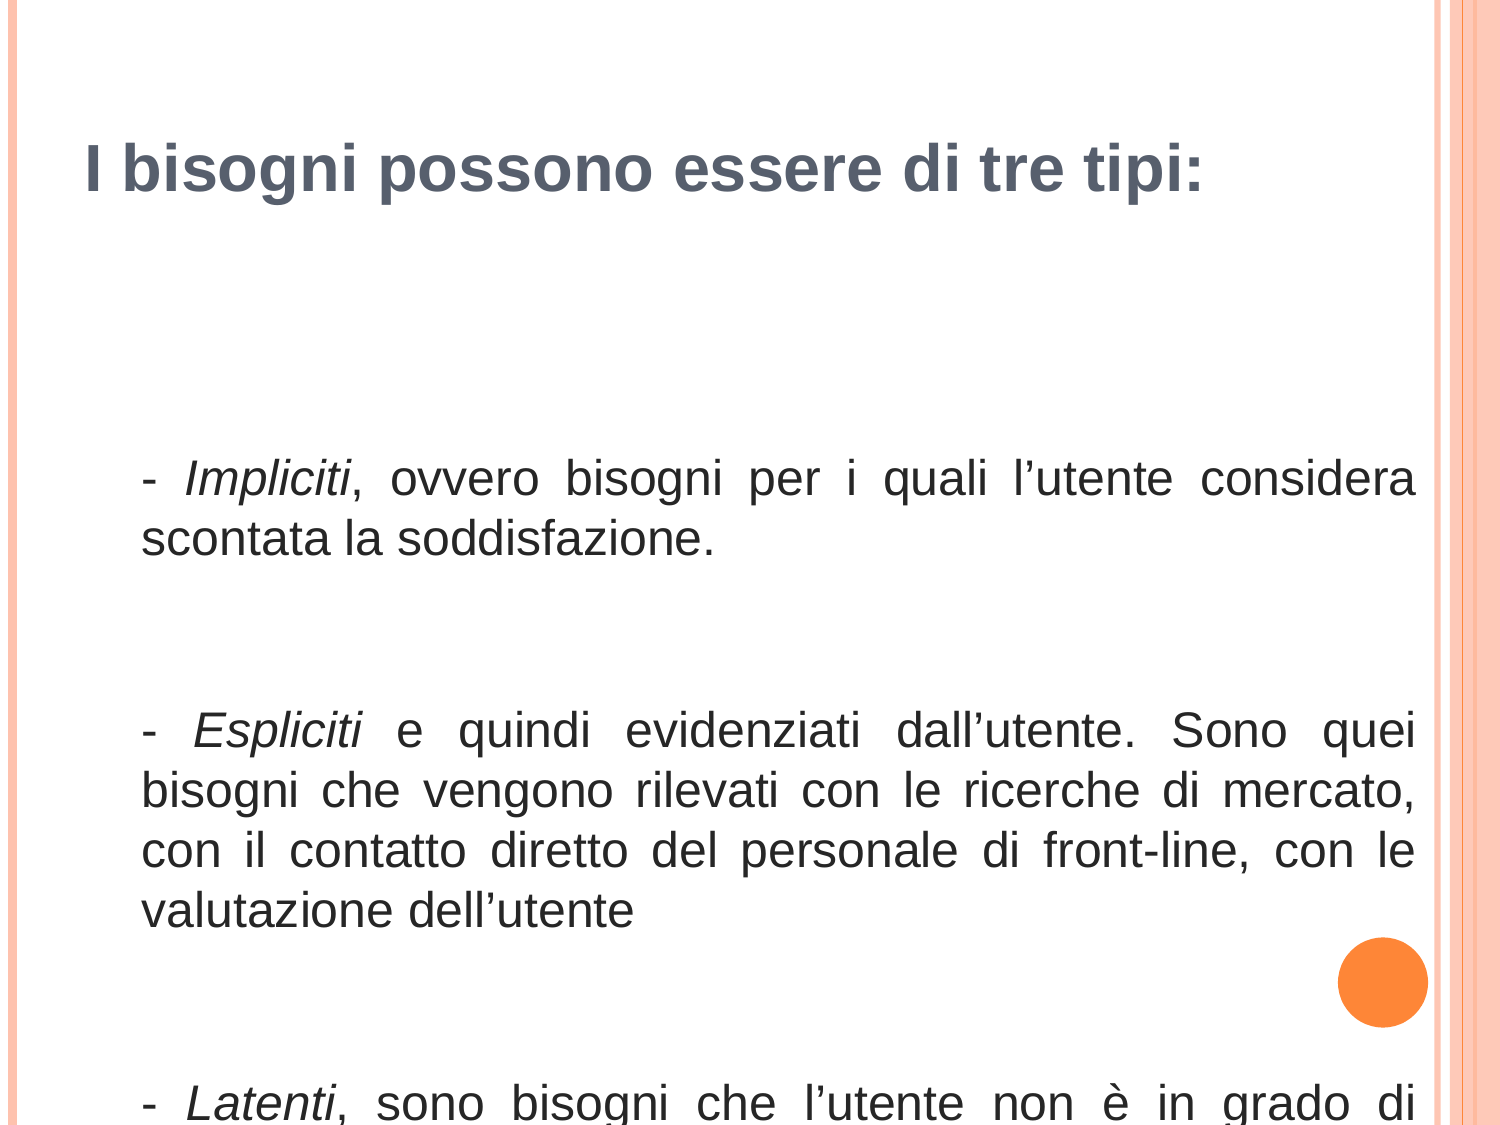

# I bisogni possono essere di tre tipi:
- Impliciti, ovvero bisogni per i quali l’utente considera scontata la soddisfazione.
- Espliciti e quindi evidenziati dall’utente. Sono quei bisogni che vengono rilevati con le ricerche di mercato, con il contatto diretto del personale di front-line, con le valutazione dell’utente
- Latenti, sono bisogni che l’utente non è in grado di esprimere e che non dichiara poiché non li sente come tali fino al momento in cui non può scoprire e verificare i benefici che derivano dalla loro soddisfazione.